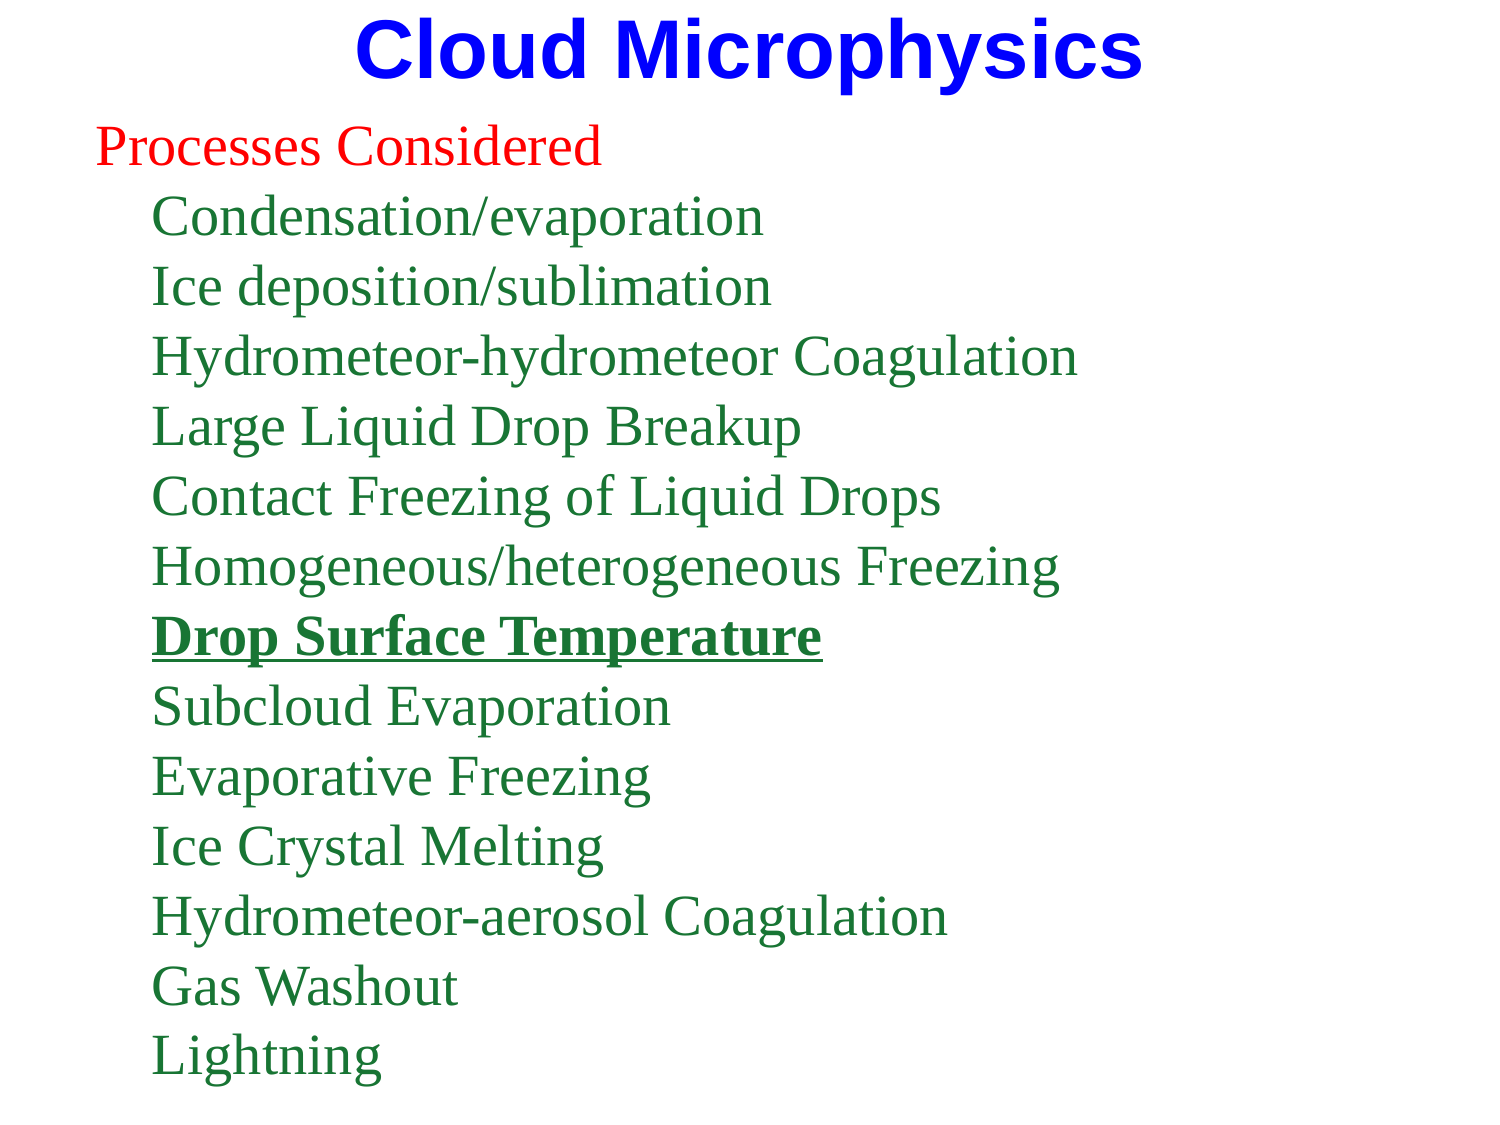

# Cloud Microphysics
Processes Considered
	Condensation/evaporation
	Ice deposition/sublimation
	Hydrometeor-hydrometeor Coagulation
	Large Liquid Drop Breakup
	Contact Freezing of Liquid Drops
	Homogeneous/heterogeneous Freezing
	Drop Surface Temperature
	Subcloud Evaporation
	Evaporative Freezing
	Ice Crystal Melting
	Hydrometeor-aerosol Coagulation
	Gas Washout
	Lightning